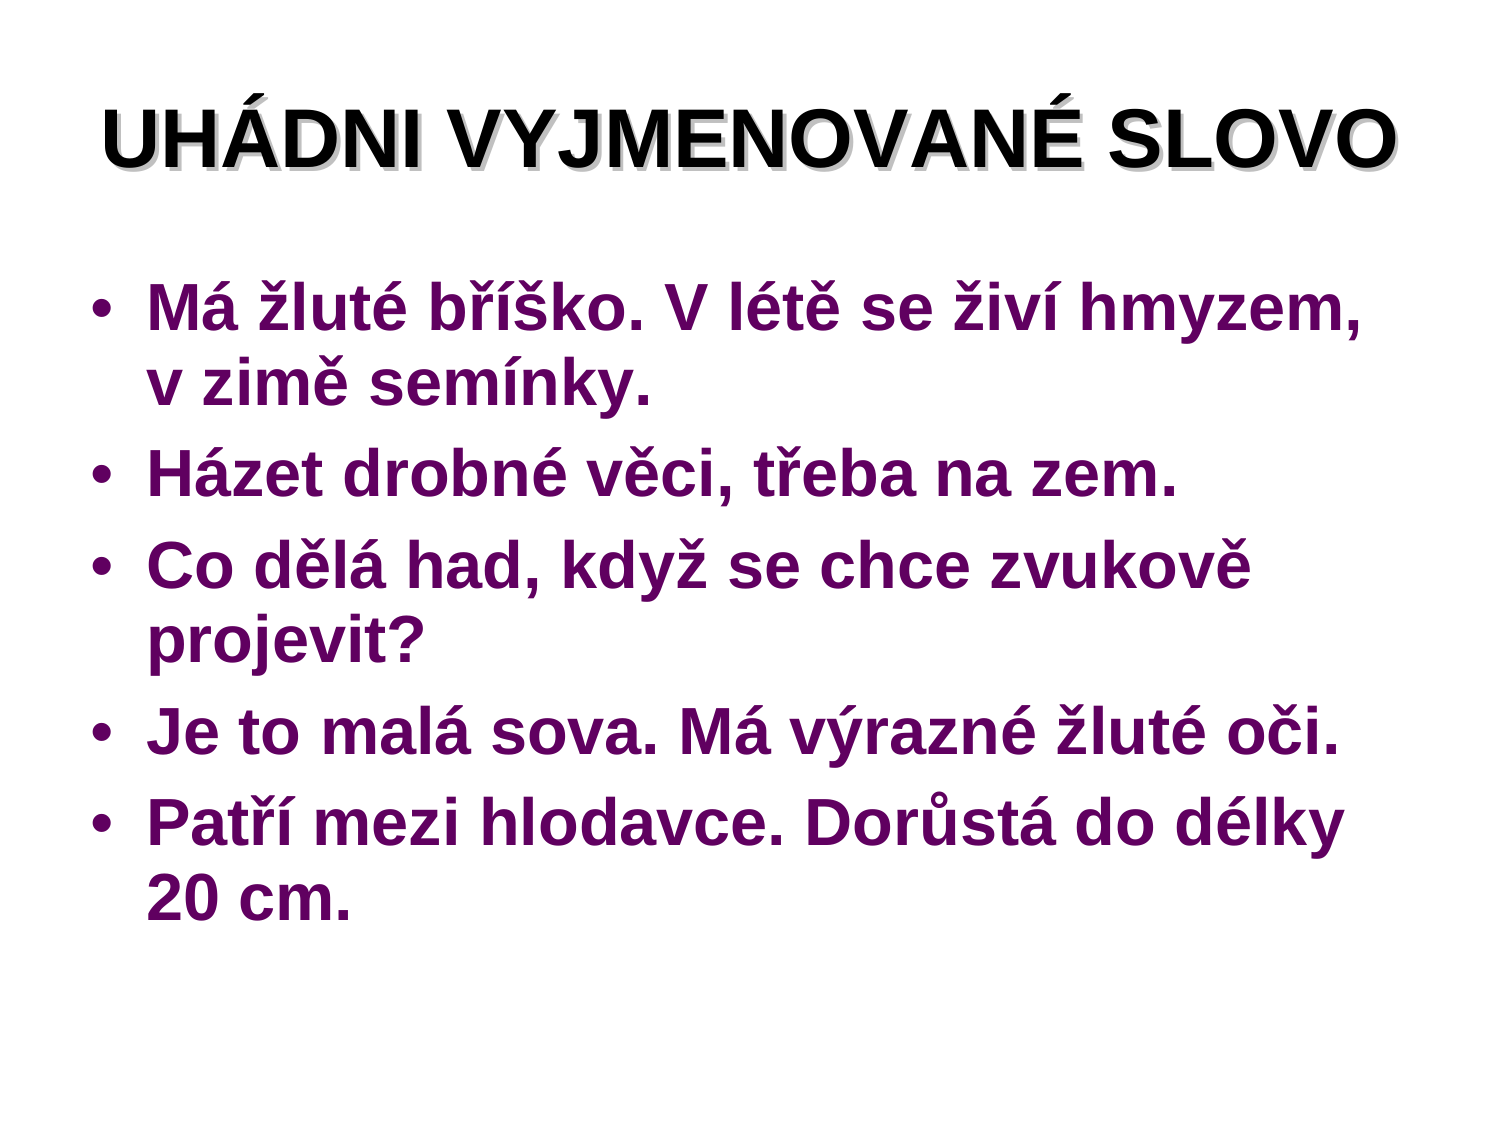

# UHÁDNI VYJMENOVANÉ SLOVO
Má žluté bříško. V létě se živí hmyzem, v zimě semínky.
Házet drobné věci, třeba na zem.
Co dělá had, když se chce zvukově projevit?
Je to malá sova. Má výrazné žluté oči.
Patří mezi hlodavce. Dorůstá do délky 20 cm.